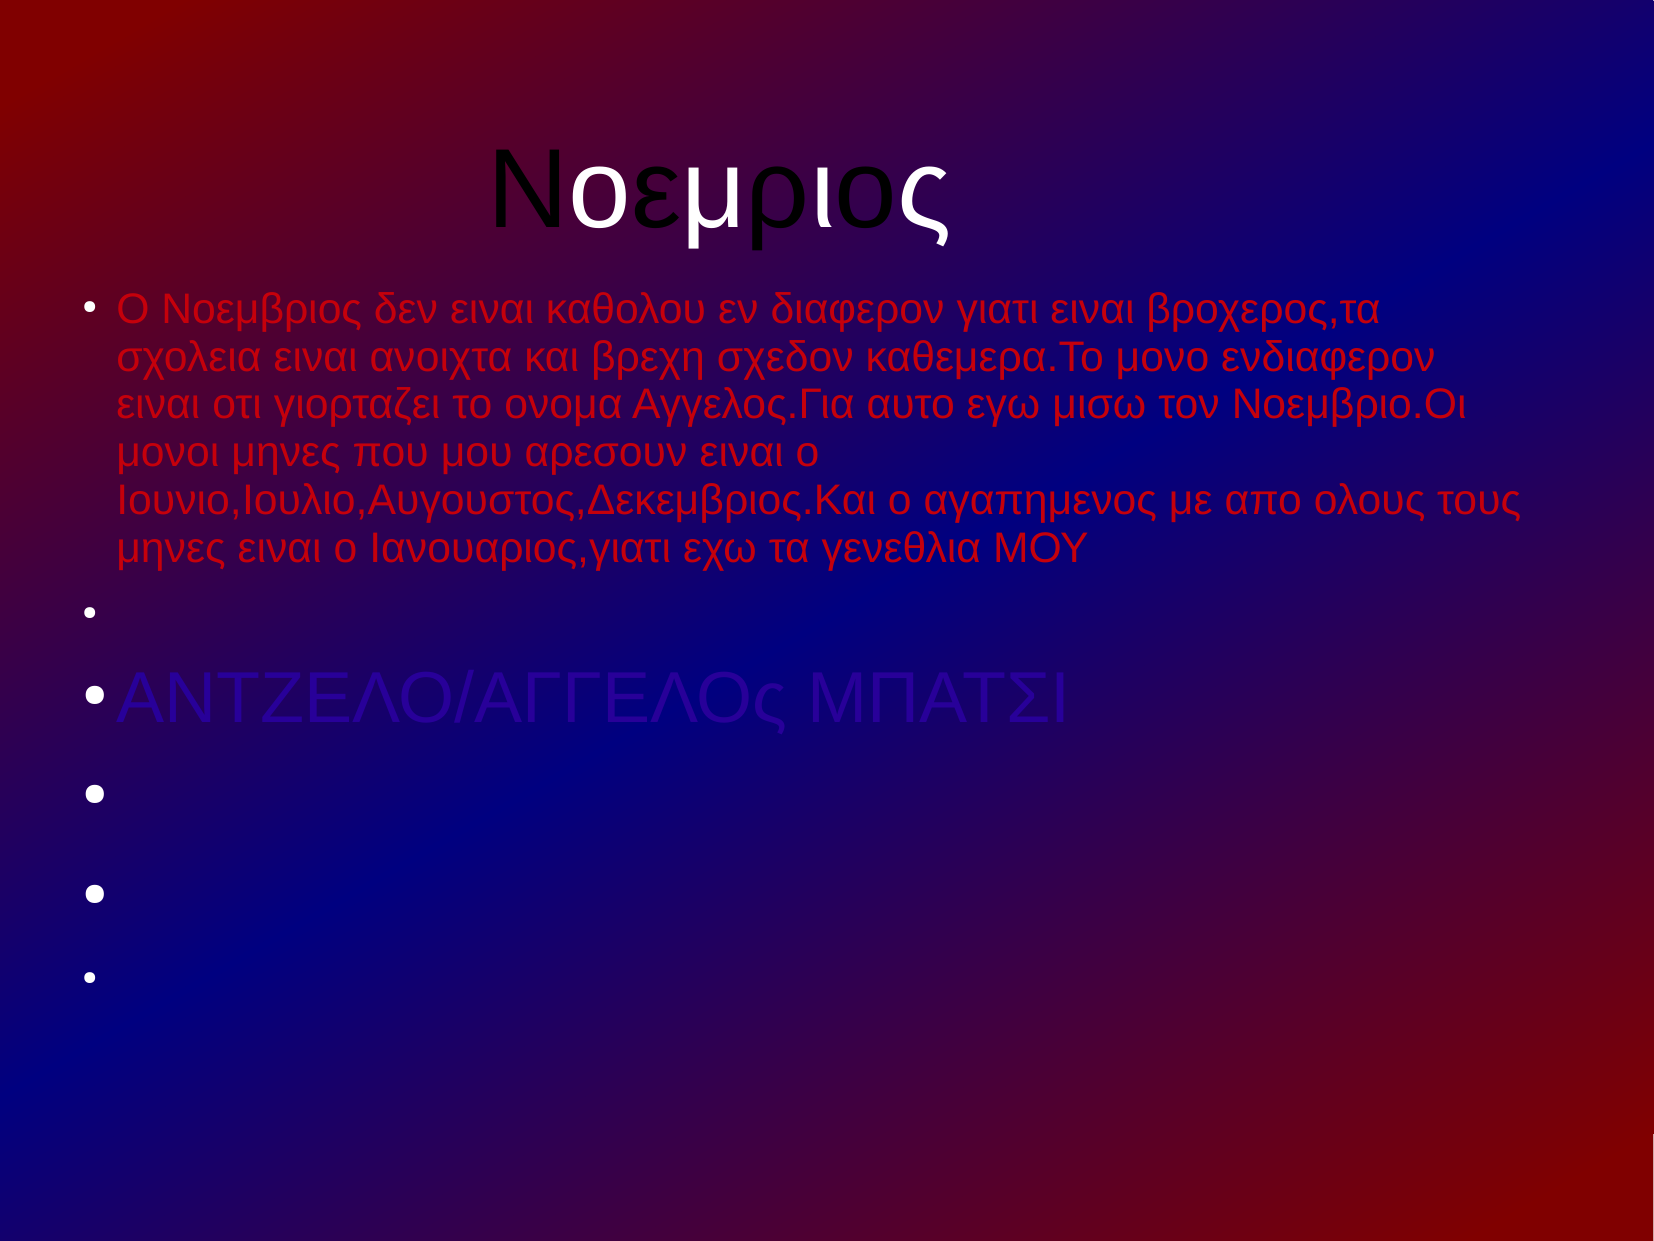

#
Νοεμριος
Ο Νοεμβριος δεν ειναι καθολου εν διαφερον γιατι ειναι βροχερος,τα σχολεια ειναι ανοιχτα και βρεχη σχεδον καθεμερα.Το μονο ενδιαφερον ειναι οτι γιορταζει το ονομα Αγγελος.Για αυτο εγω μισω τον Νοεμβριο.Οι μονοι μηνες που μου αρεσουν ειναι ο Ιουνιο,Ιουλιο,Αυγουστος,Δεκεμβριος.Και ο αγαπημενος με απο ολους τους μηνες ειναι ο Ιανουαριος,γιατι εχω τα γενεθλια ΜΟΥ
ΑΝΤΖΕΛΟ/ΑΓΓΕΛΟς ΜΠΑΤΣΙ